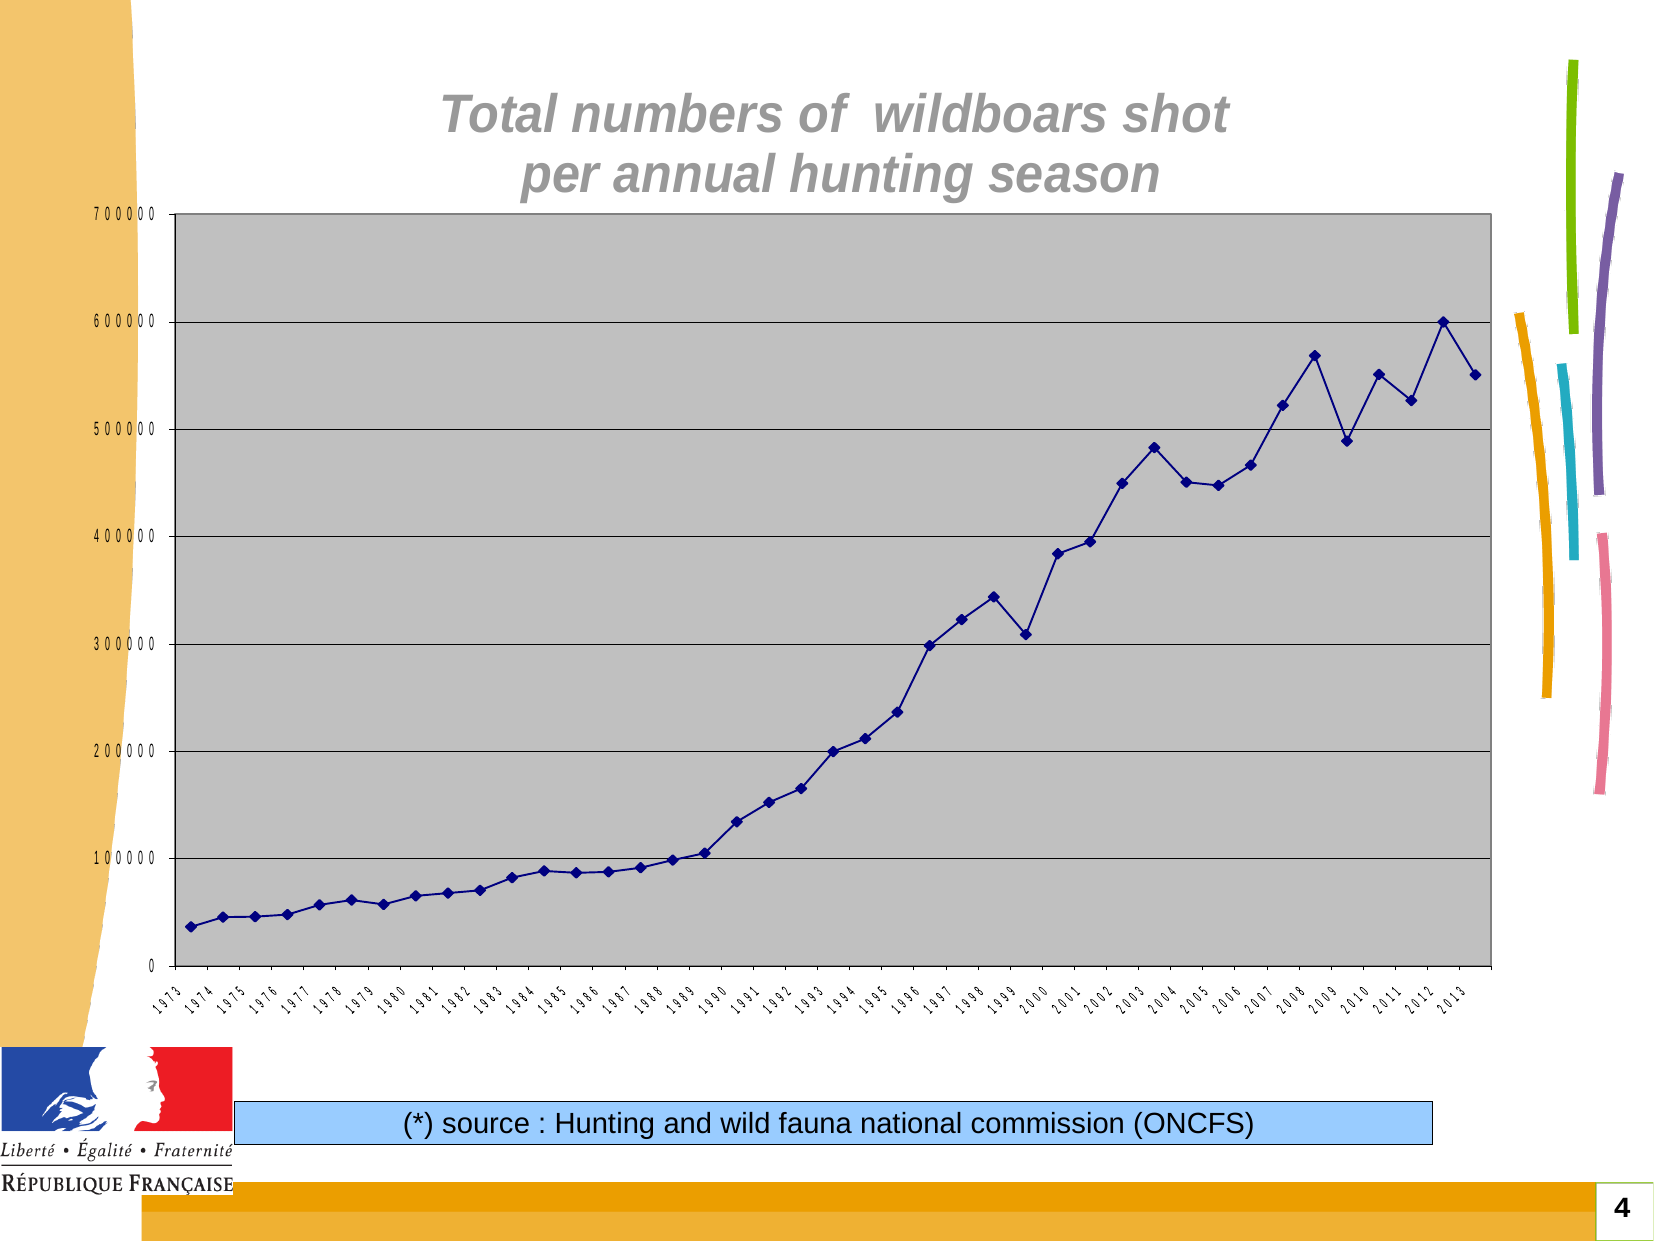

# Total numbers of wildboars shot per annual hunting season
(*) source : Hunting and wild fauna national commission (ONCFS)
4